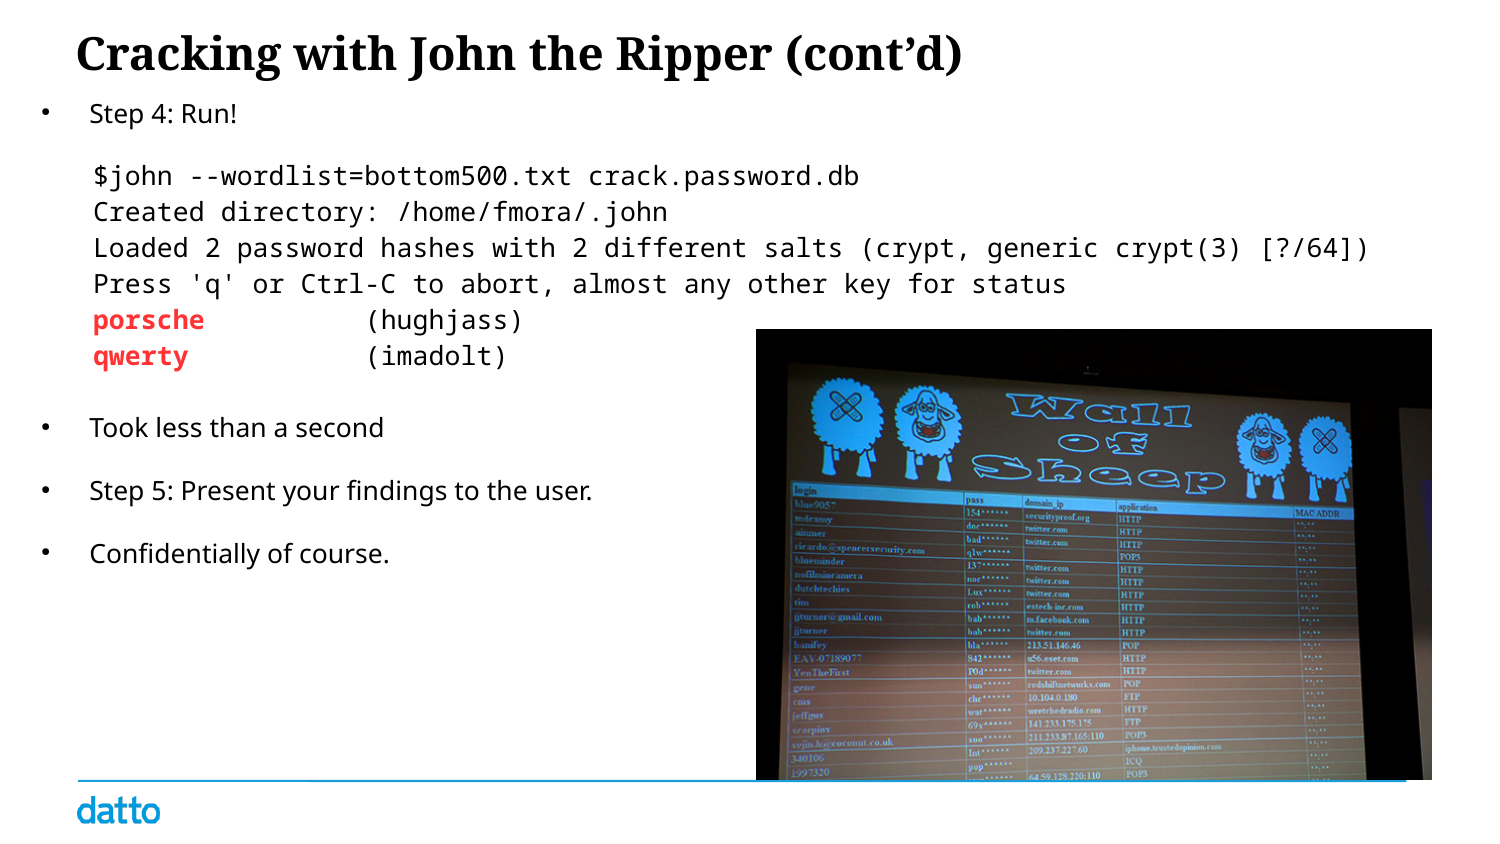

# Cracking with John the Ripper (cont’d)
Step 4: Run!
$john --wordlist=bottom500.txt crack.password.db
Created directory: /home/fmora/.john
Loaded 2 password hashes with 2 different salts (crypt, generic crypt(3) [?/64])
Press 'q' or Ctrl-C to abort, almost any other key for status
porsche (hughjass)
qwerty (imadolt)
Took less than a second
Step 5: Present your findings to the user.
Confidentially of course.